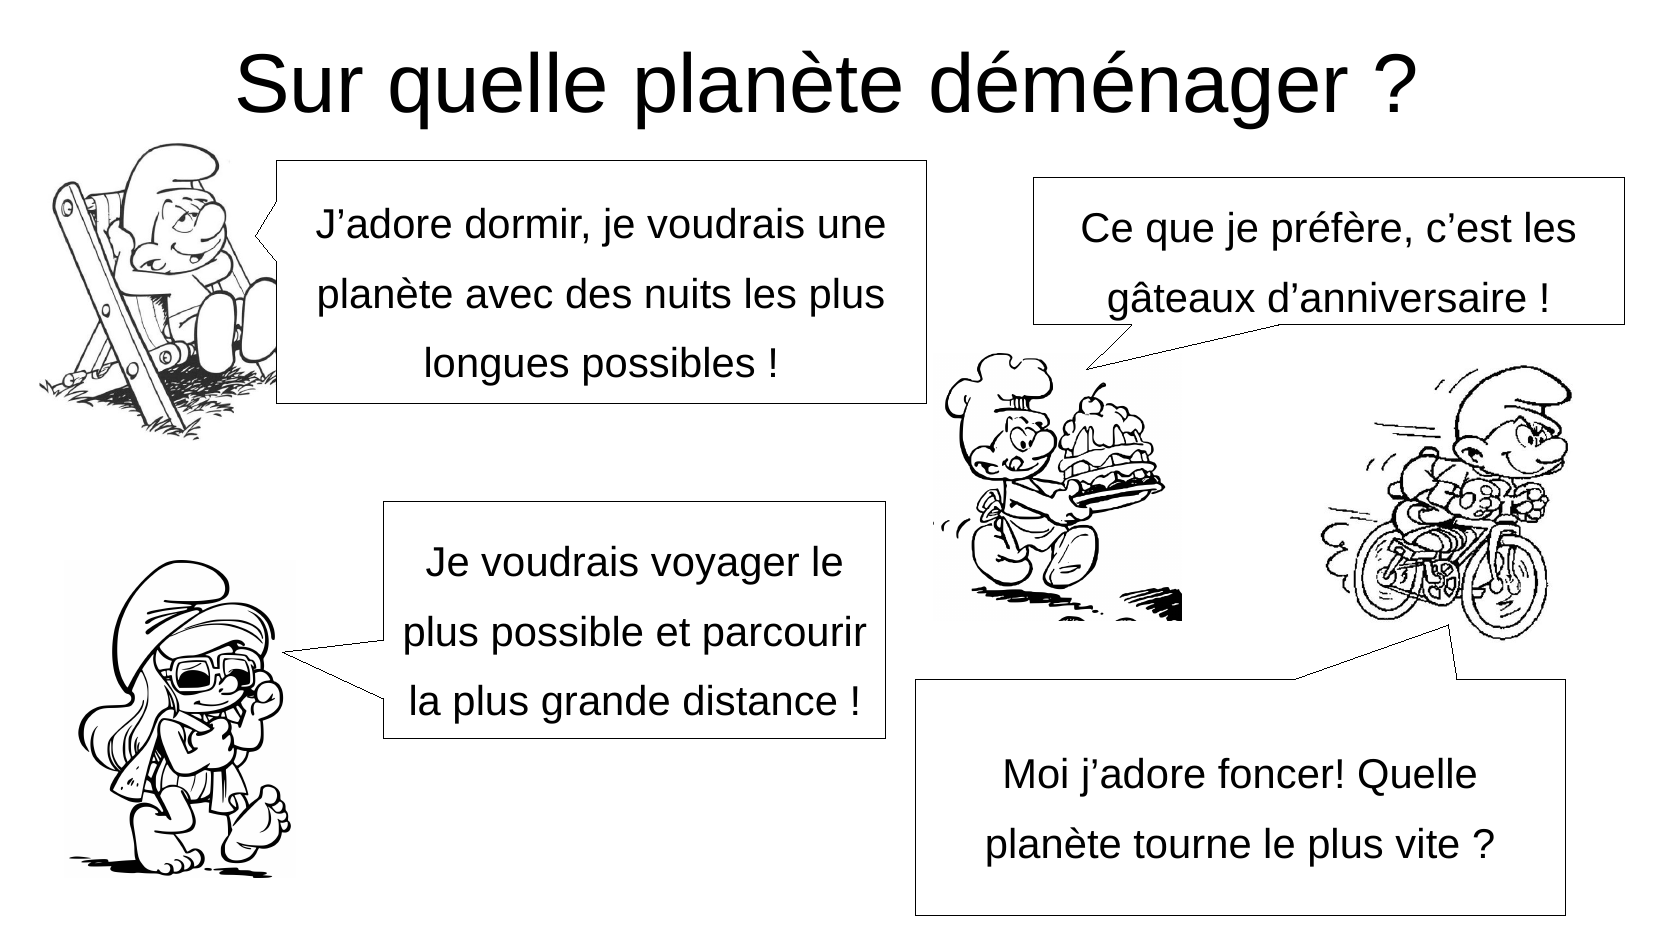

Sur quelle planète déménager ?
J’adore dormir, je voudrais une planète avec des nuits les plus longues possibles !
Ce que je préfère, c’est les gâteaux d’anniversaire !
Je voudrais voyager le plus possible et parcourir la plus grande distance !
Moi j’adore foncer! Quelle planète tourne le plus vite ?